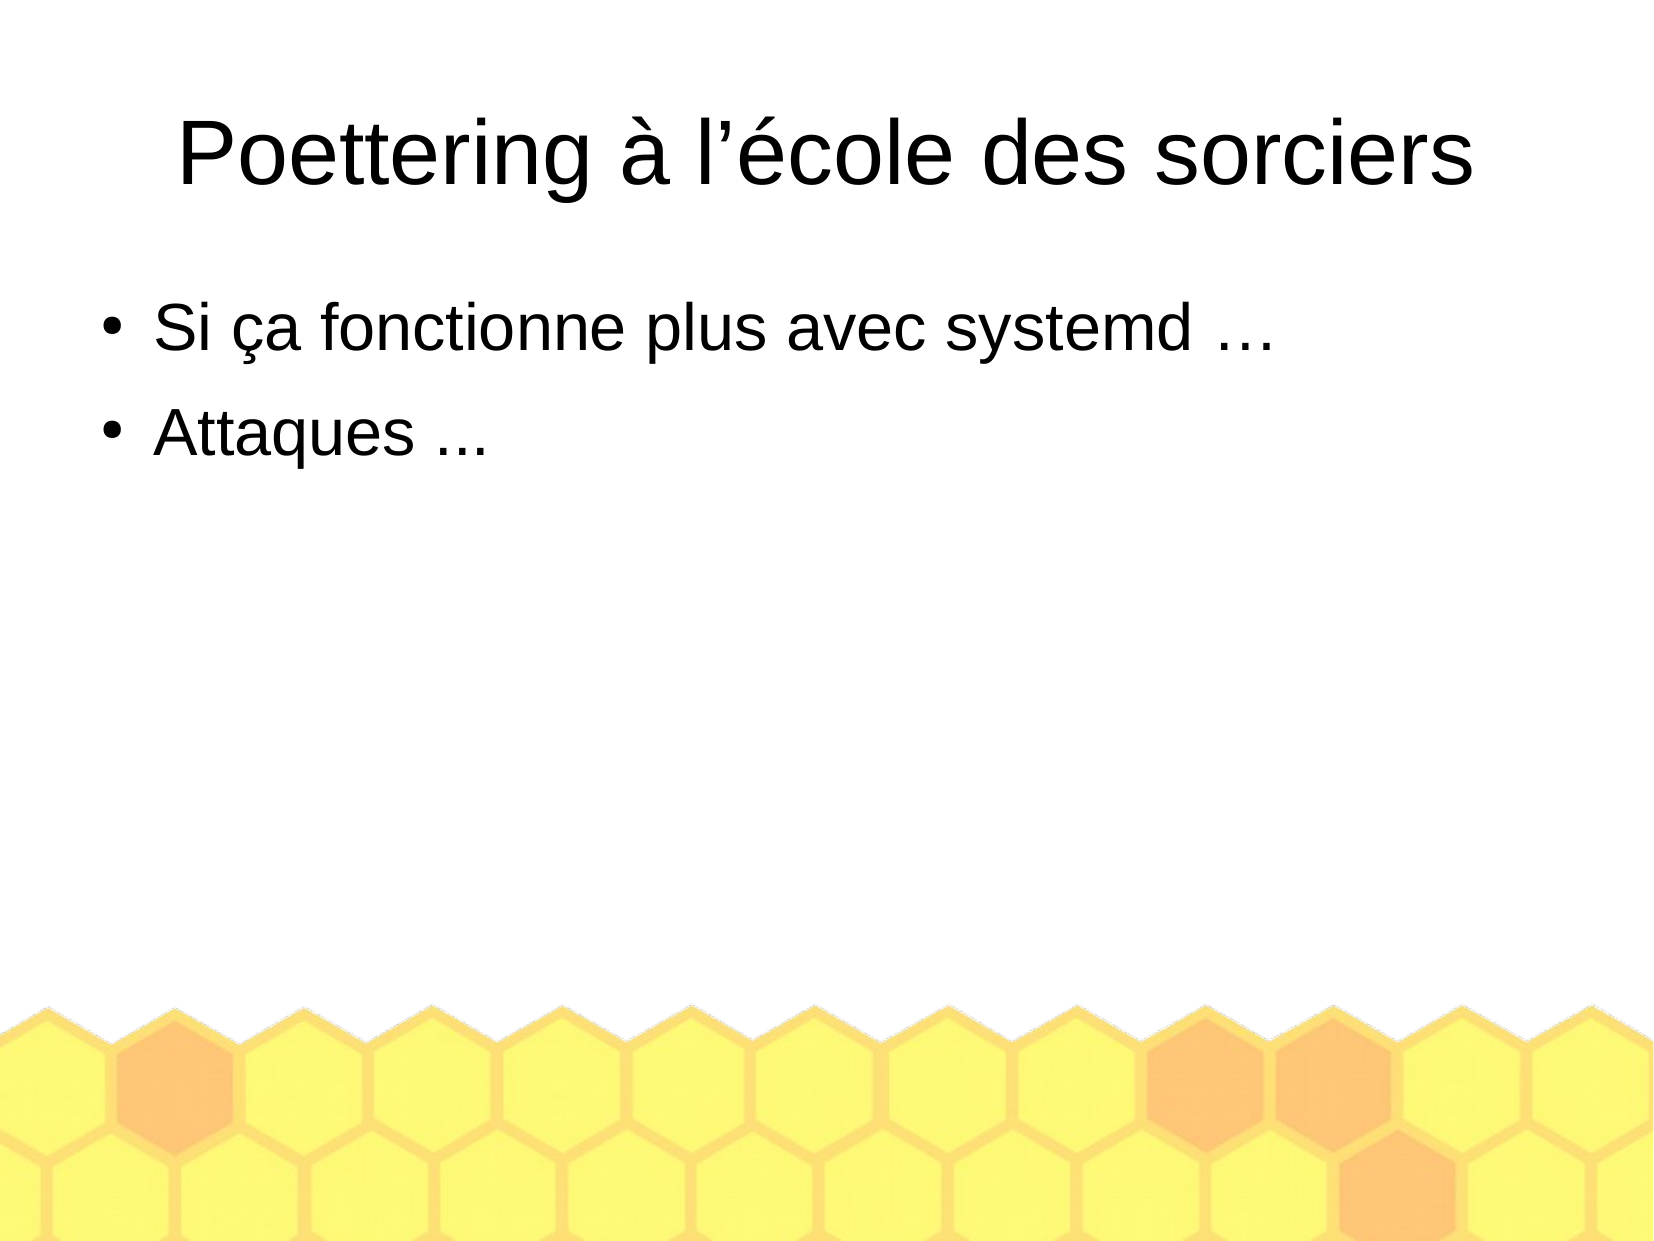

# Poettering à l’école des sorciers
Si ça fonctionne plus avec systemd …
Attaques ...